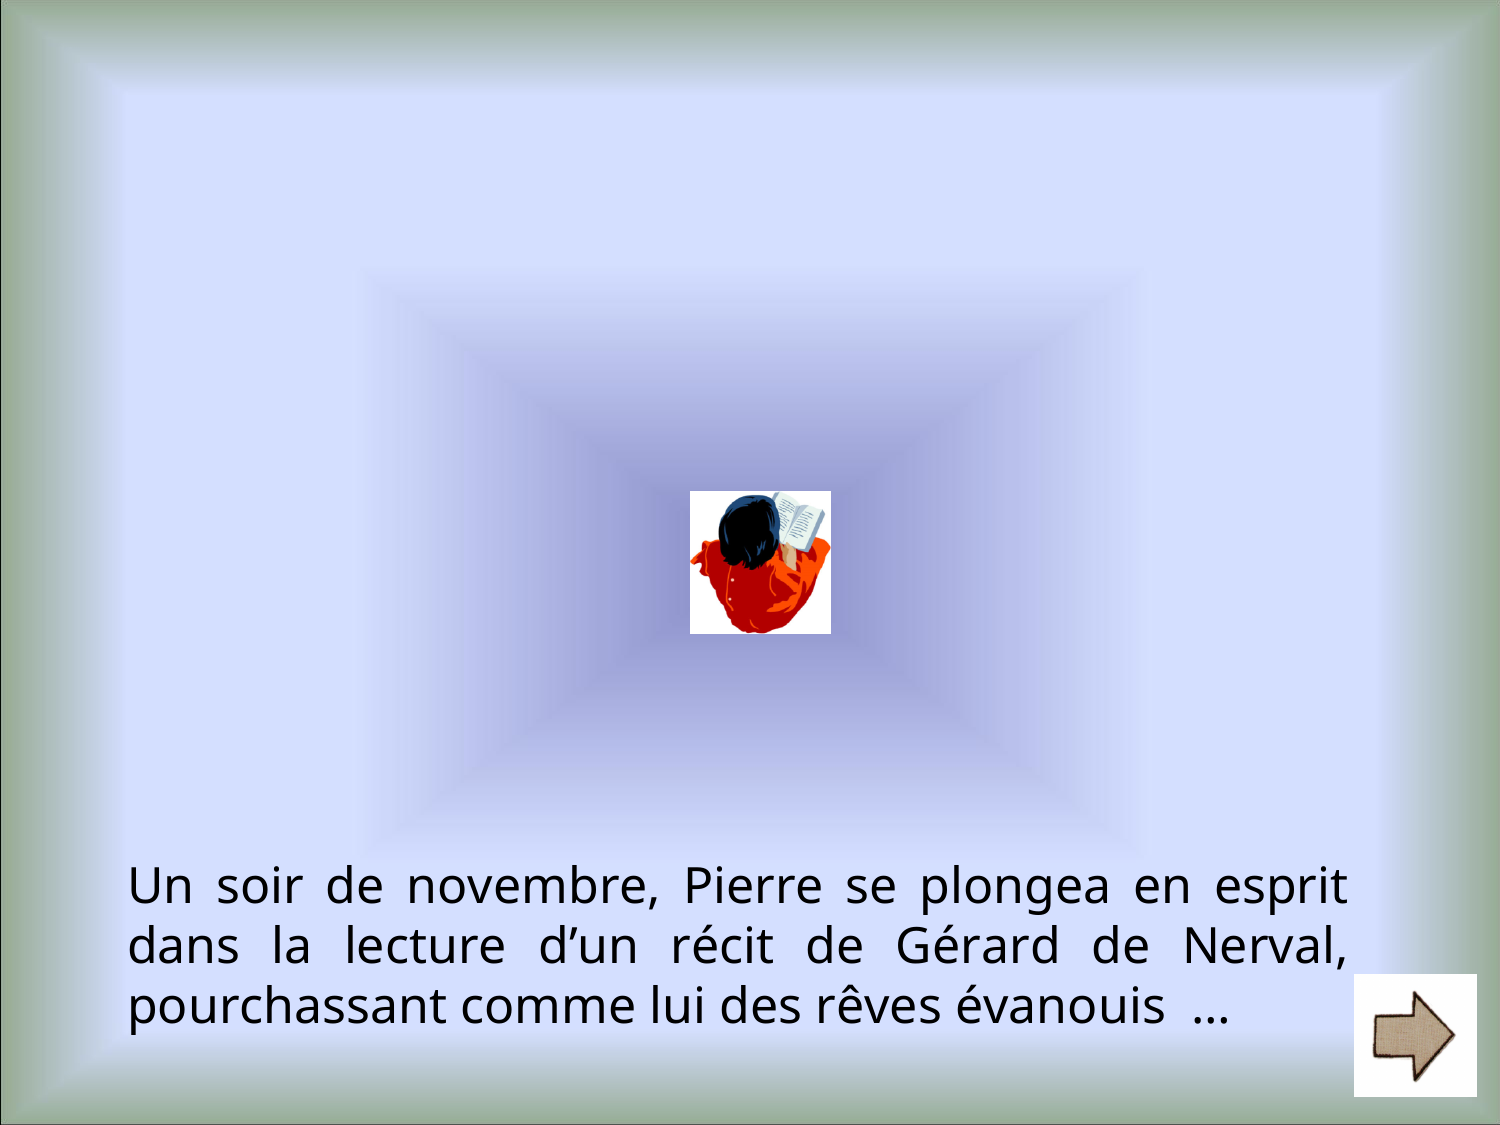

Un soir de novembre, Pierre se plongea en esprit dans la lecture d’un récit de Gérard de Nerval, pourchassant comme lui des rêves évanouis …